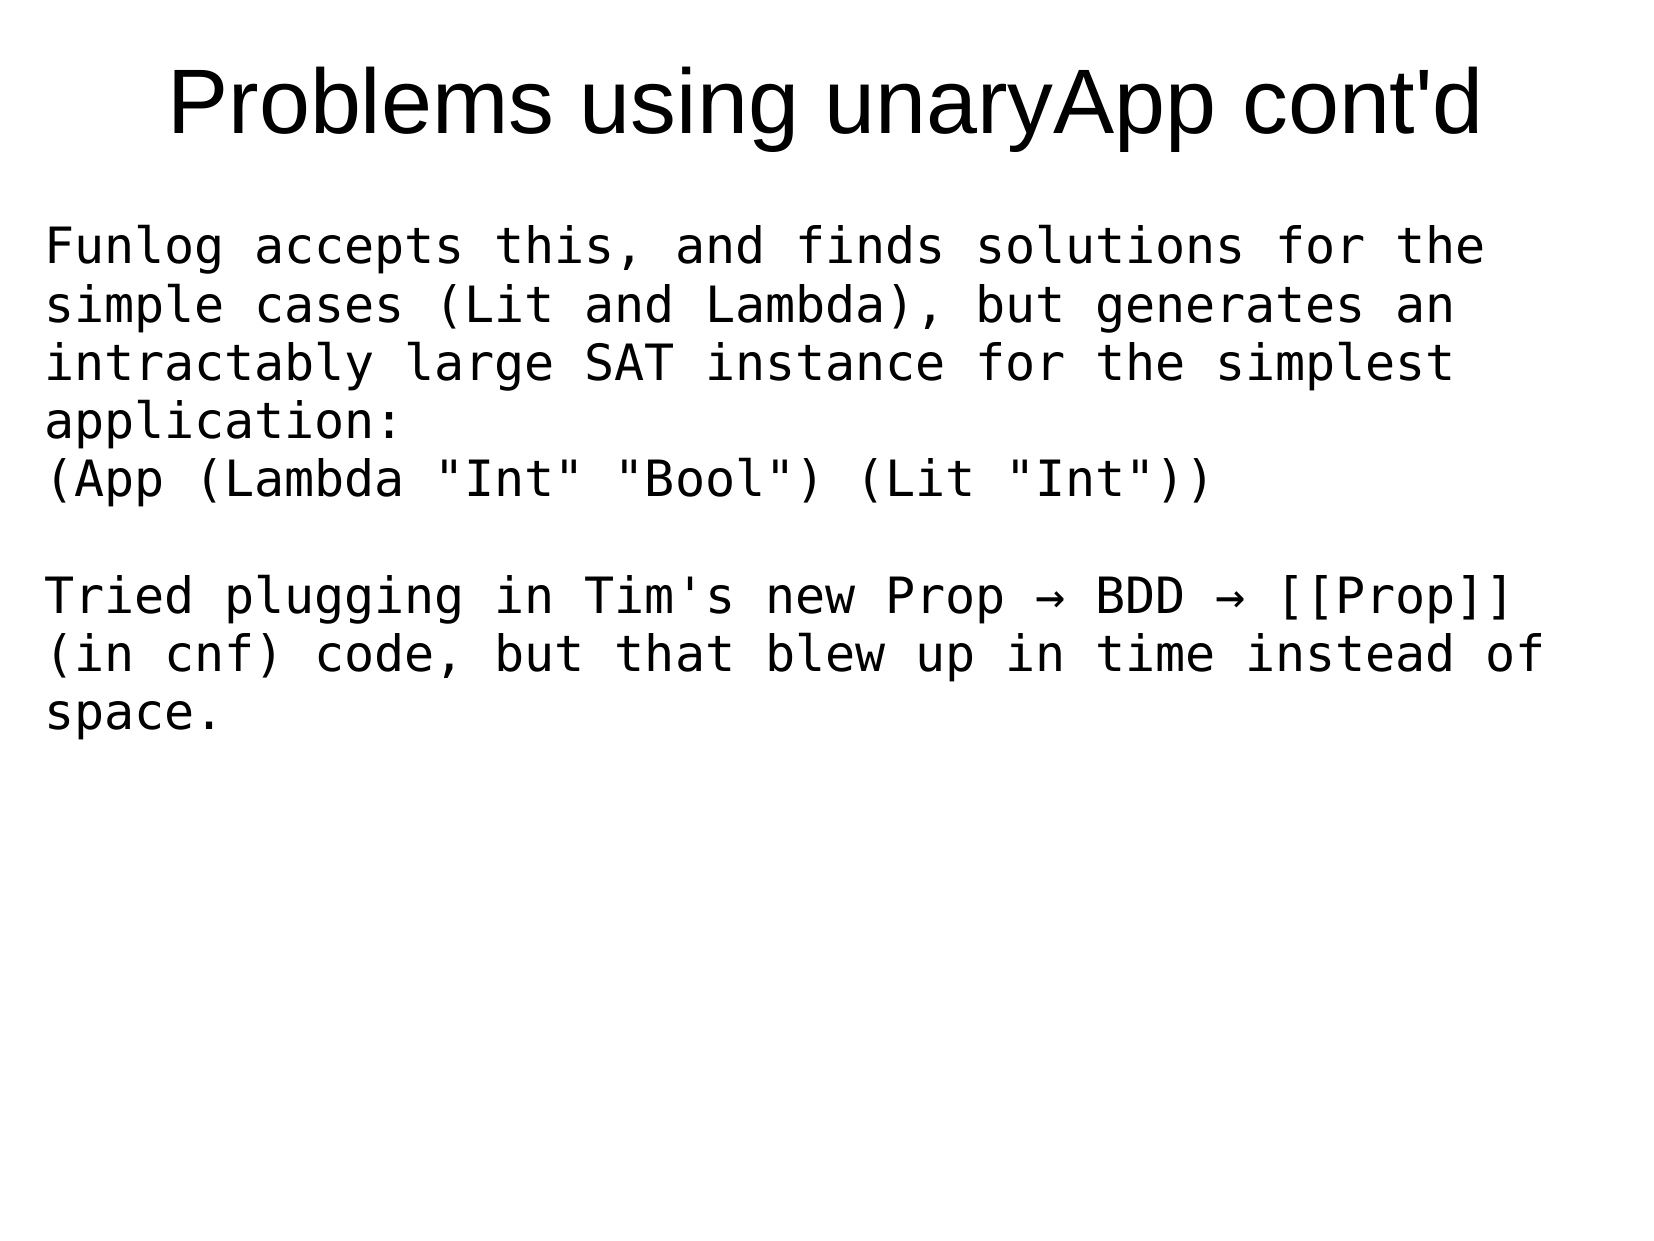

# Problems using unaryApp cont'd
Funlog accepts this, and finds solutions for the simple cases (Lit and Lambda), but generates an intractably large SAT instance for the simplest application:
(App (Lambda "Int" "Bool") (Lit "Int"))
Tried plugging in Tim's new Prop → BDD → [[Prop]] (in cnf) code, but that blew up in time instead of space.